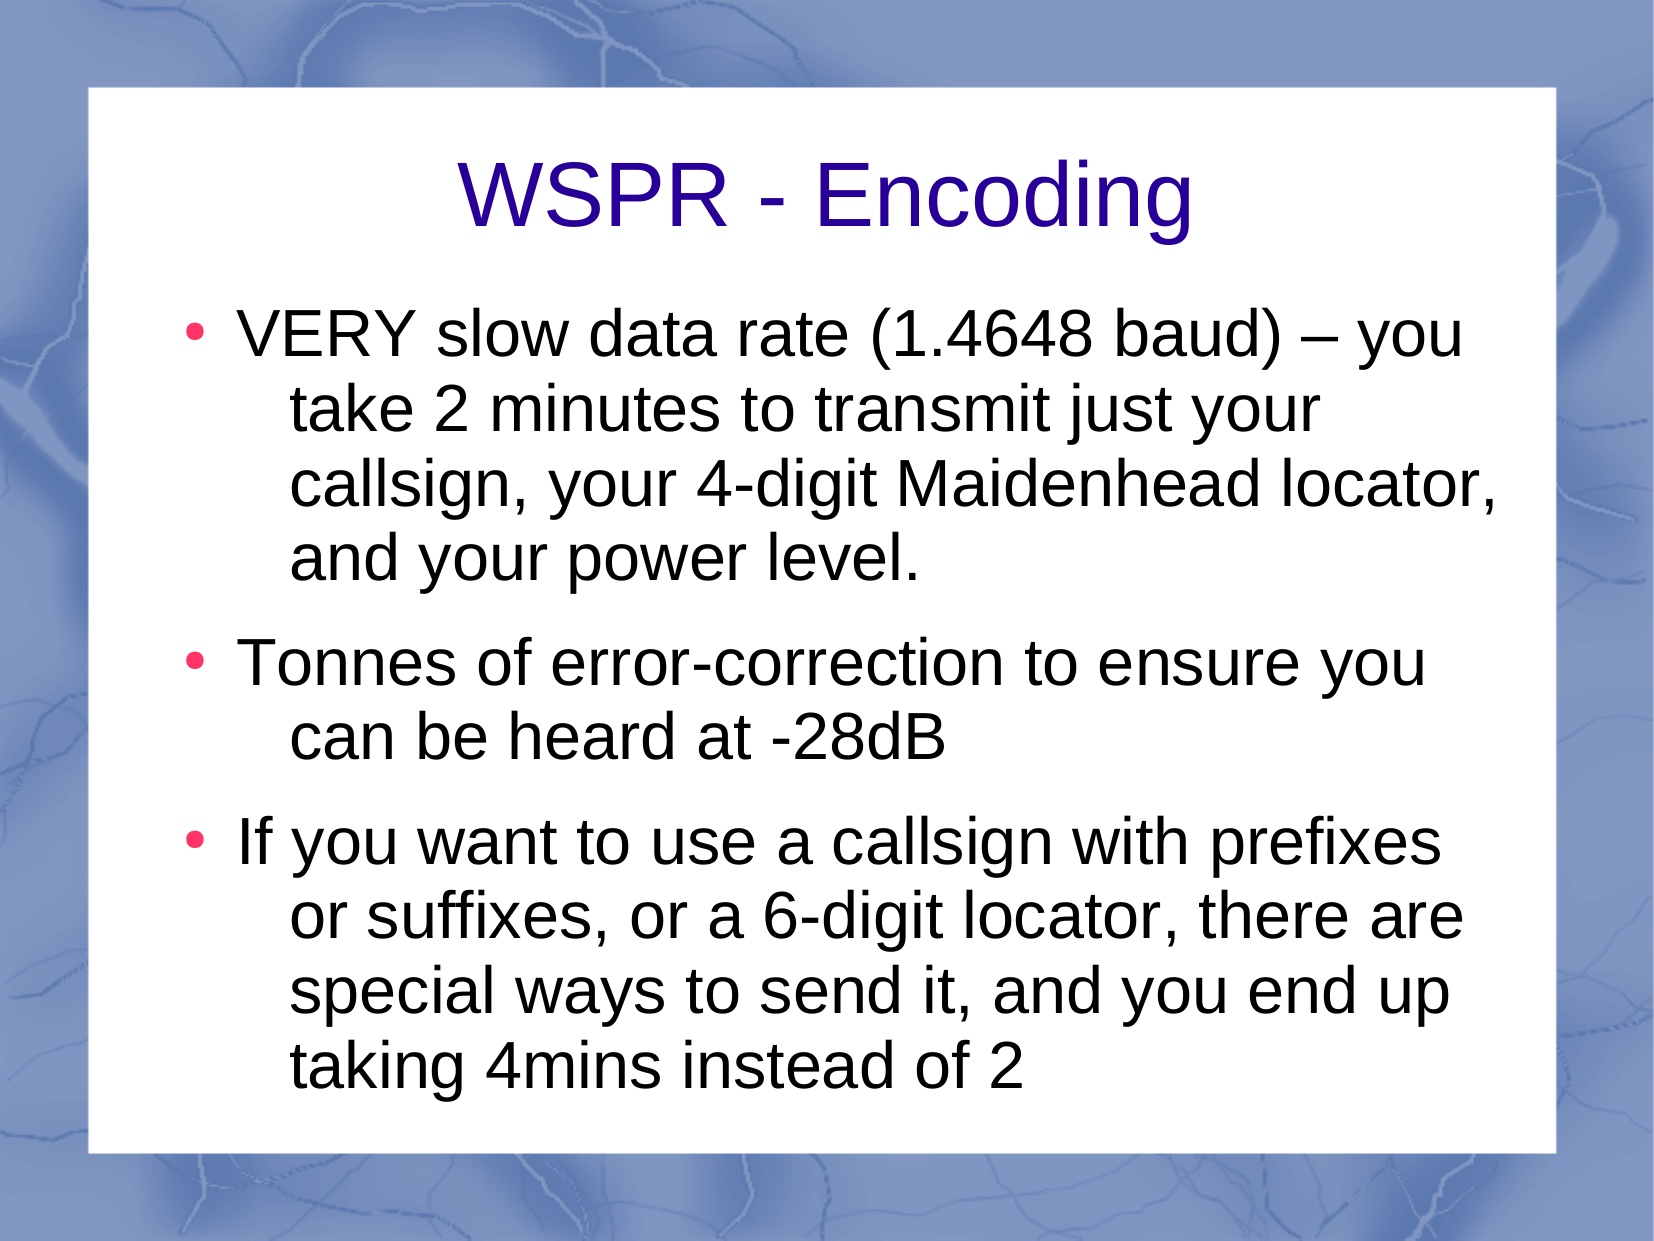

# WSPR - Encoding
VERY slow data rate (1.4648 baud) – you take 2 minutes to transmit just your callsign, your 4-digit Maidenhead locator, and your power level.
Tonnes of error-correction to ensure you can be heard at -28dB
If you want to use a callsign with prefixes or suffixes, or a 6-digit locator, there are special ways to send it, and you end up taking 4mins instead of 2